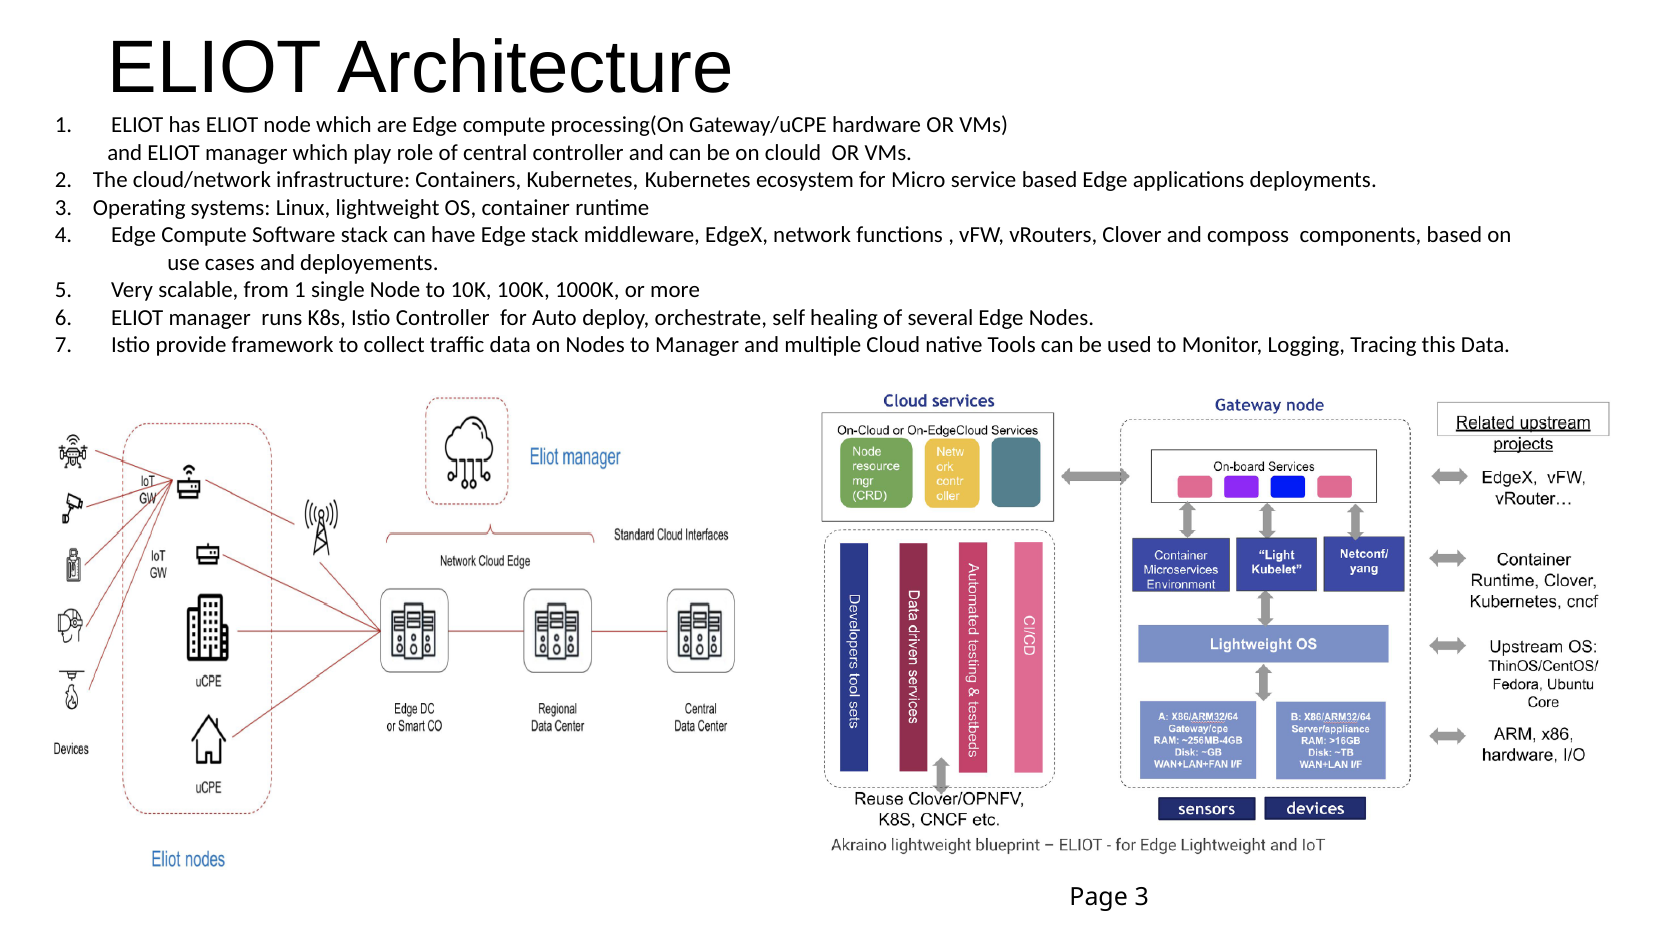

# ELIOT Architecture
ELIOT has ELIOT node which are Edge compute processing(On Gateway/uCPE hardware OR VMs)
 and ELIOT manager which play role of central controller and can be on clould OR VMs.
2. The cloud/network infrastructure: Containers, Kubernetes, Kubernetes ecosystem for Micro service based Edge applications deployments.
3. Operating systems: Linux, lightweight OS, container runtime
Edge Compute Software stack can have Edge stack middleware, EdgeX, network functions , vFW, vRouters, Clover and composs components, based on use cases and deployements.
Very scalable, from 1 single Node to 10K, 100K, 1000K, or more
ELIOT manager runs K8s, Istio Controller for Auto deploy, orchestrate, self healing of several Edge Nodes.
Istio provide framework to collect traffic data on Nodes to Manager and multiple Cloud native Tools can be used to Monitor, Logging, Tracing this Data.
Page 2